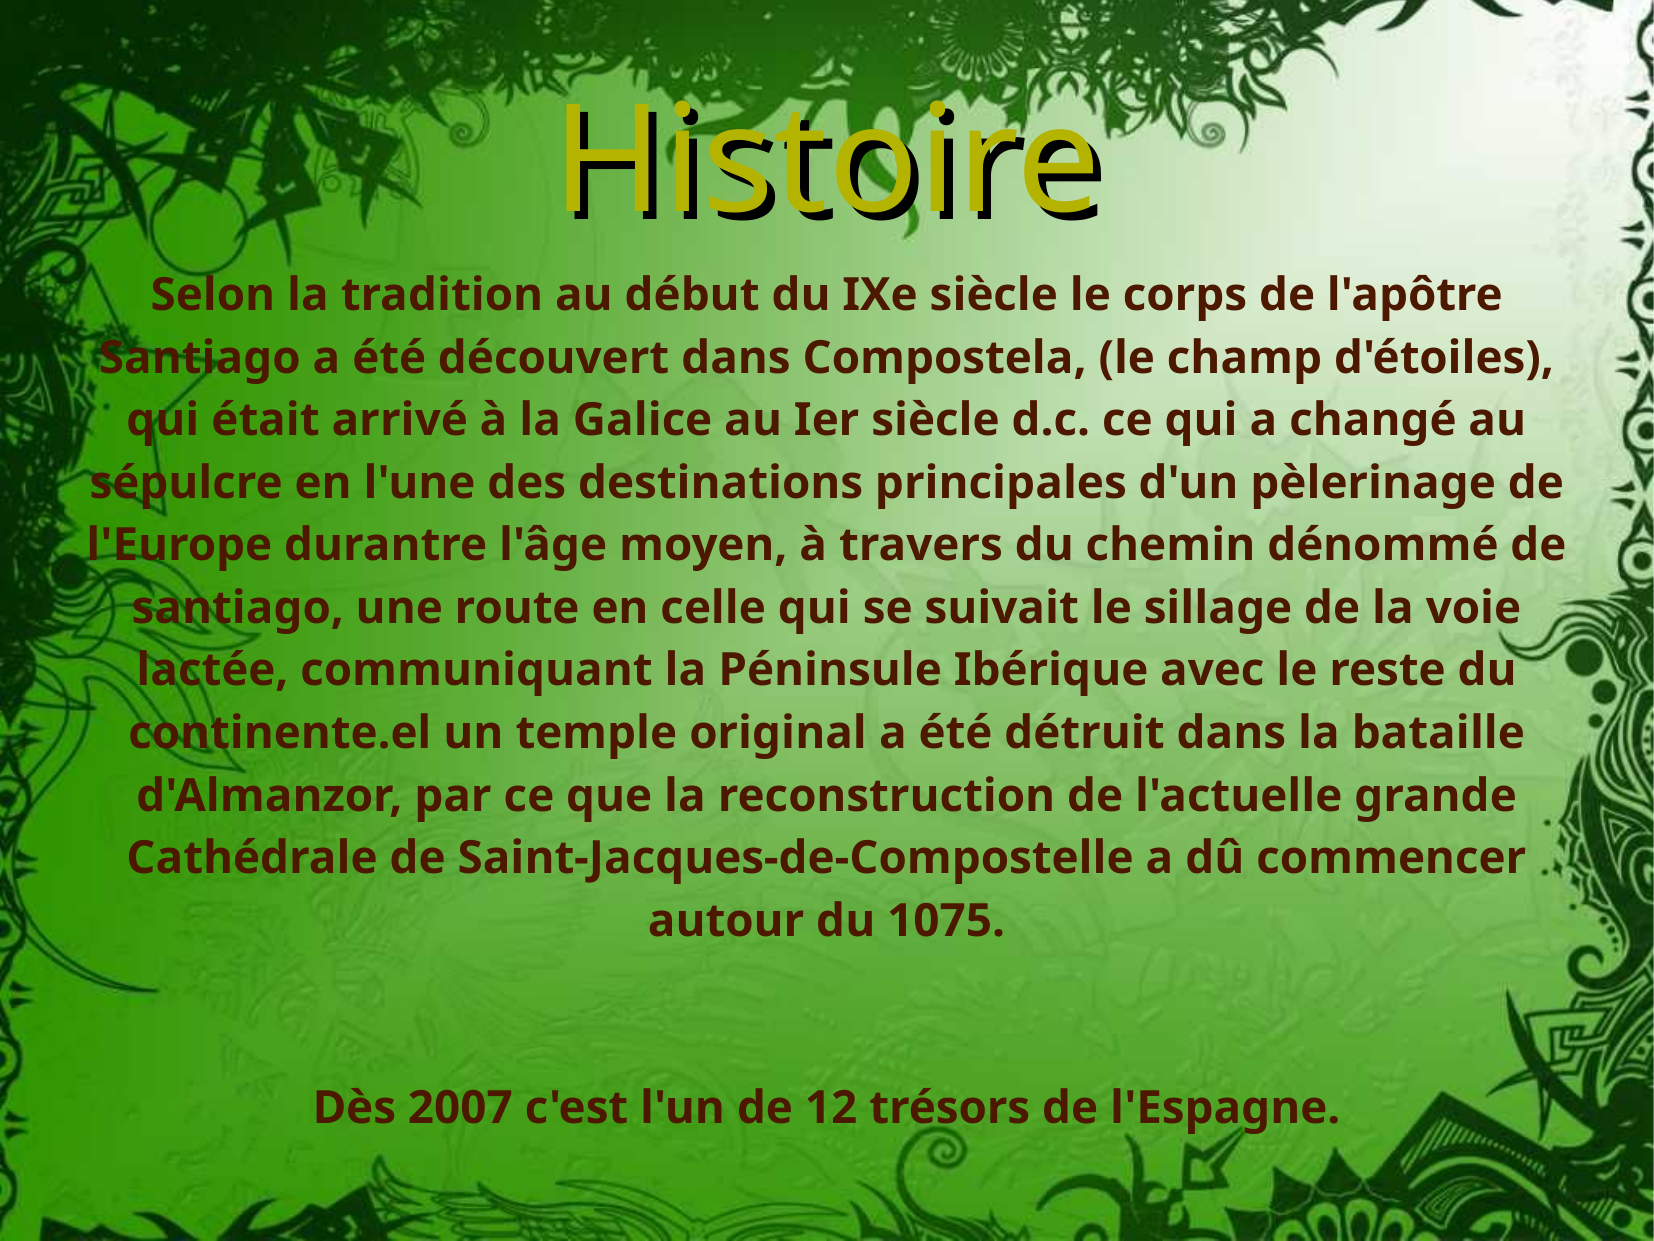

# Histoire
Selon la tradition au début du IXe siècle le corps de l'apôtre Santiago a été découvert dans Compostela, (le champ d'étoiles), qui était arrivé à la Galice au Ier siècle d.c. ce qui a changé au sépulcre en l'une des destinations principales d'un pèlerinage de l'Europe durantre l'âge moyen, à travers du chemin dénommé de santiago, une route en celle qui se suivait le sillage de la voie lactée, communiquant la Péninsule Ibérique avec le reste du continente.el un temple original a été détruit dans la bataille d'Almanzor, par ce que la reconstruction de l'actuelle grande Cathédrale de Saint-Jacques-de-Compostelle a dû commencer autour du 1075.
Dès 2007 c'est l'un de 12 trésors de l'Espagne.